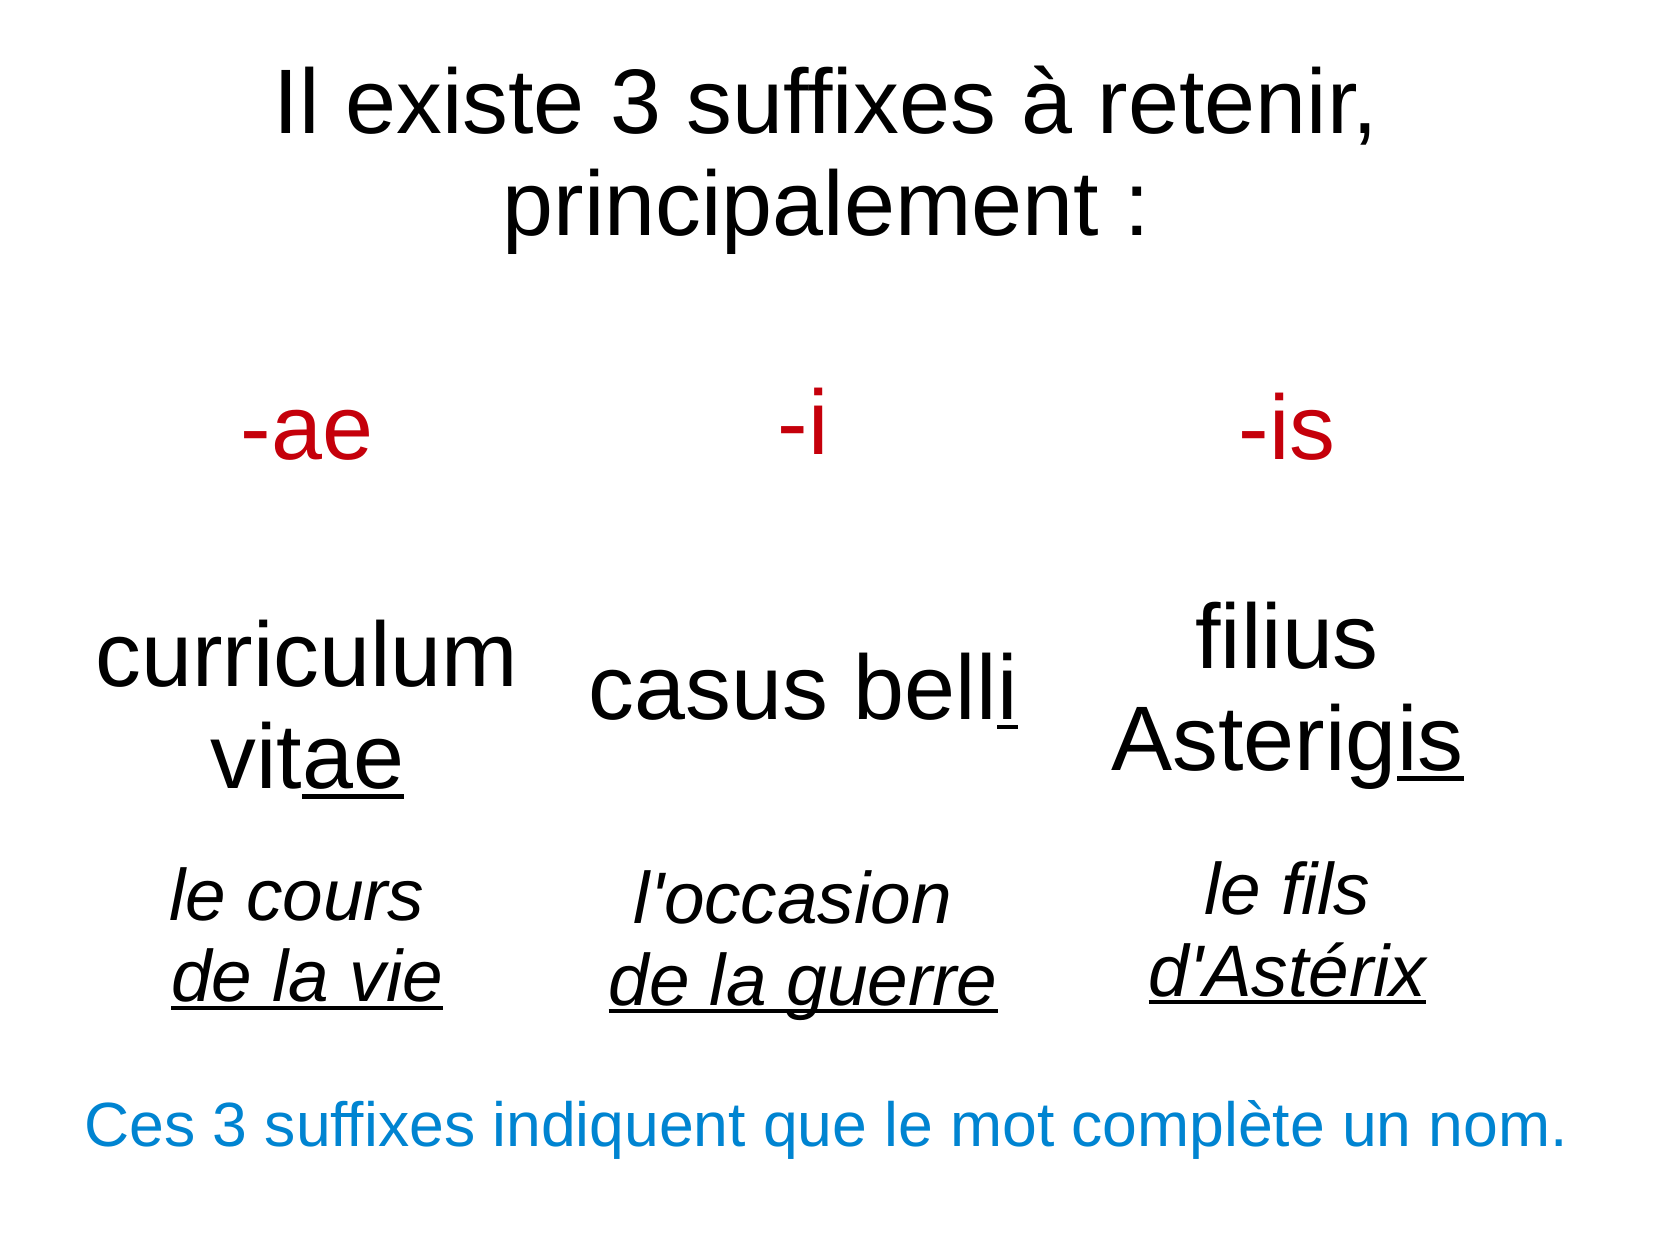

# Il existe 3 suffixes à retenir, principalement :
-i
-ae
-is
casus belli
filius Asterigis
curriculum vitae
l'occasion
de la guerre
le fils d'Astérix
le cours
de la vie
Ces 3 suffixes indiquent que le mot complète un nom.